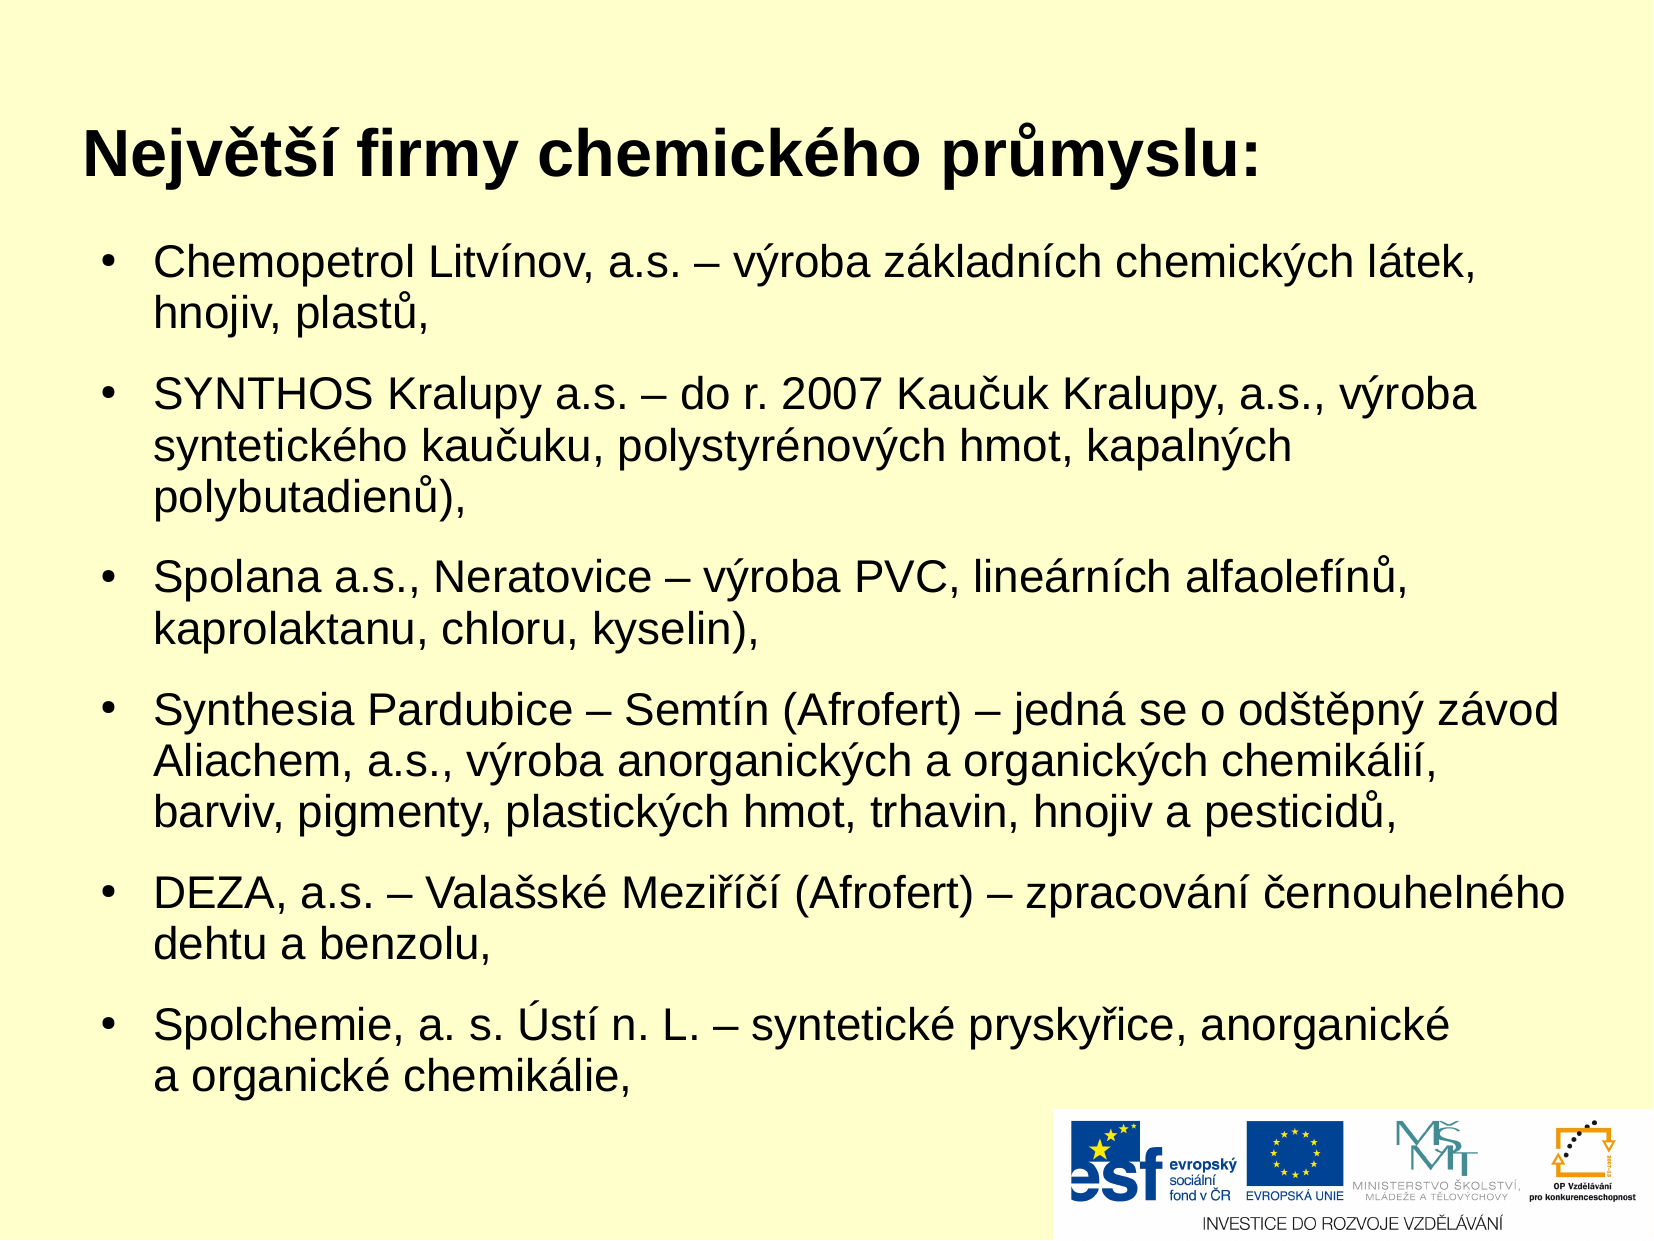

# Největší firmy chemického průmyslu:
Chemopetrol Litvínov, a.s. – výroba základních chemických látek, hnojiv, plastů,
SYNTHOS Kralupy a.s. – do r. 2007 Kaučuk Kralupy, a.s., výroba syntetického kaučuku, polystyrénových hmot, kapalných polybutadienů),
Spolana a.s., Neratovice – výroba PVC, lineárních alfaolefínů, kaprolaktanu, chloru, kyselin),
Synthesia Pardubice – Semtín (Afrofert) – jedná se o odštěpný závod Aliachem, a.s., výroba anorganických a organických chemikálií, barviv, pigmenty, plastických hmot, trhavin, hnojiv a pesticidů,
DEZA, a.s. – Valašské Meziříčí (Afrofert) – zpracování černouhelného dehtu a benzolu,
Spolchemie, a. s. Ústí n. L. – syntetické pryskyřice, anorganické a organické chemikálie,